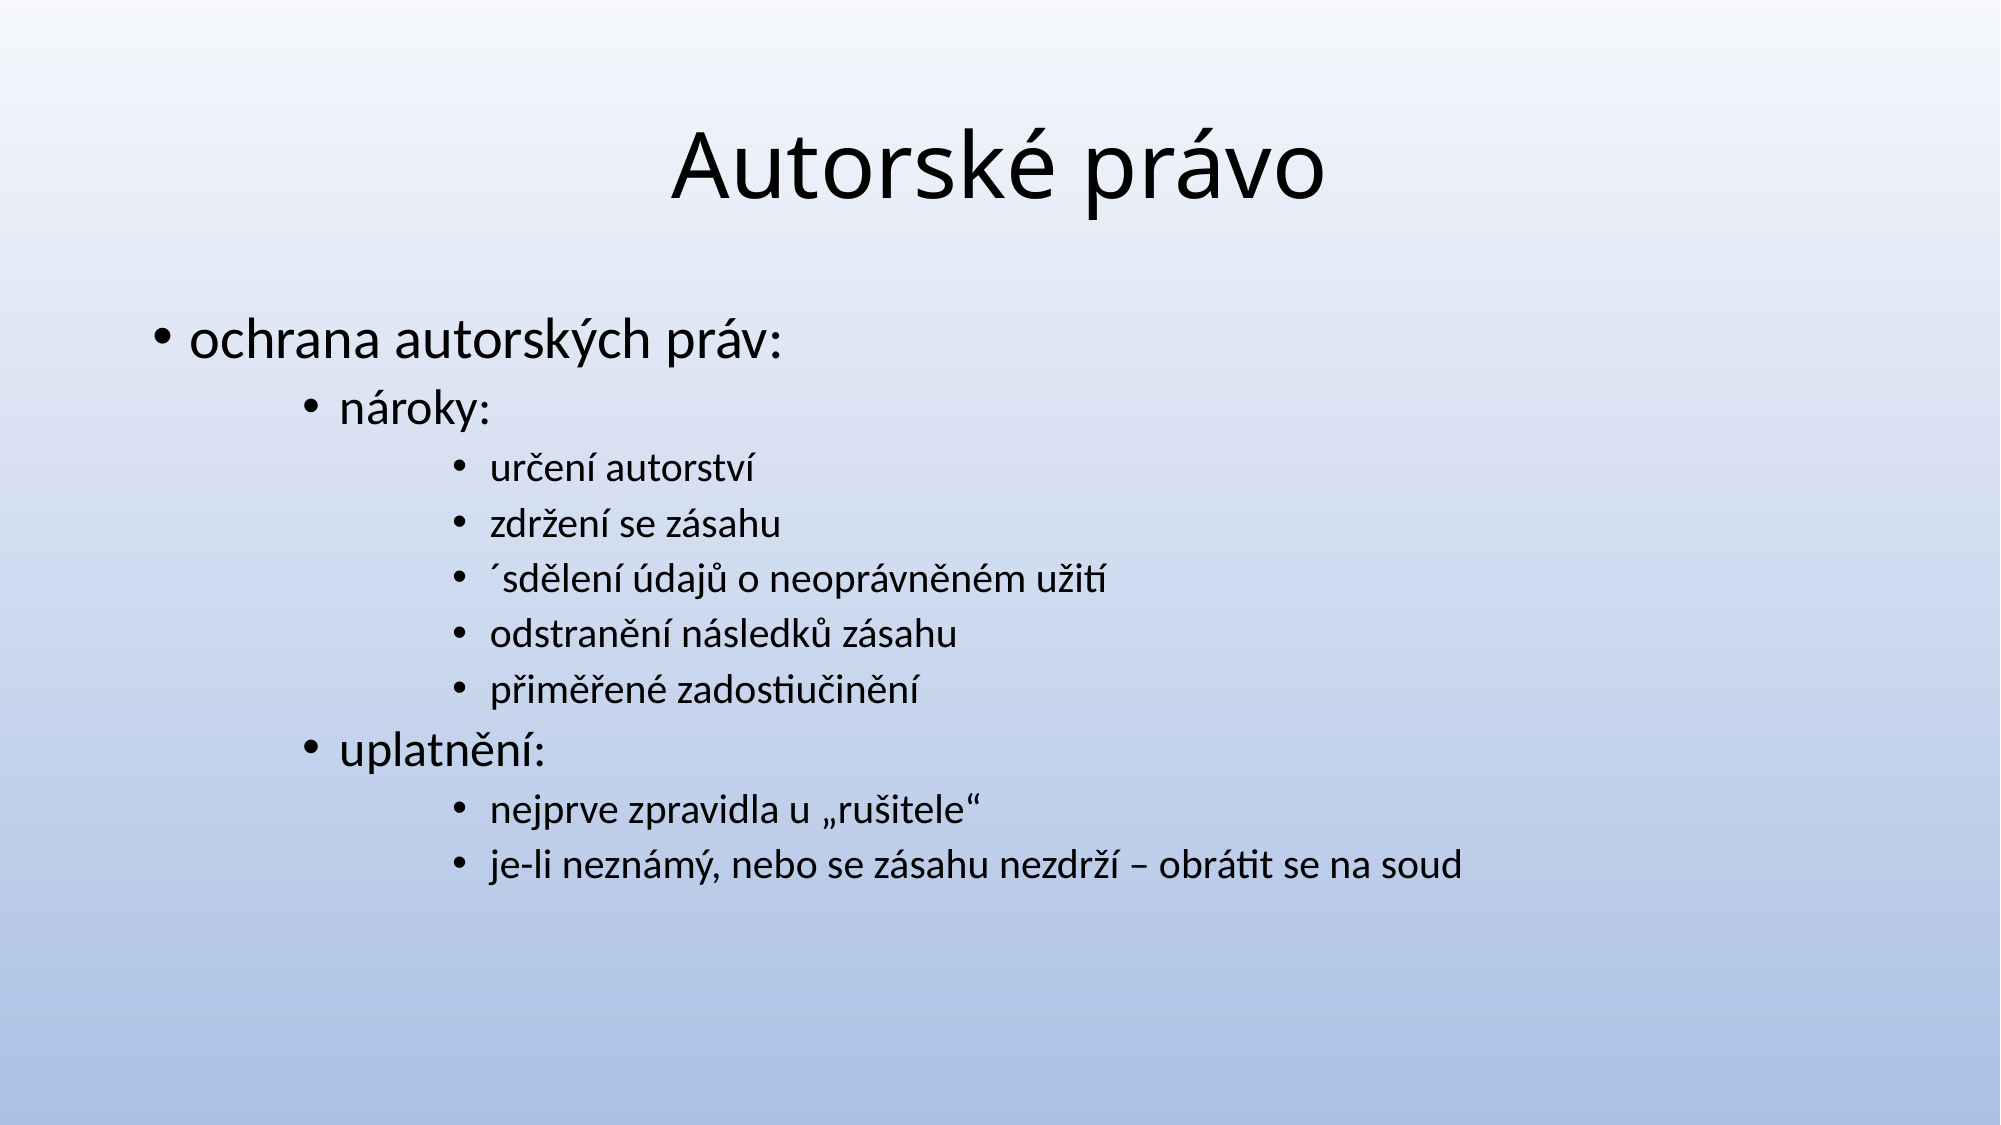

# Autorské právo
ochrana autorských práv:
nároky:
určení autorství
zdržení se zásahu
´sdělení údajů o neoprávněném užití
odstranění následků zásahu
přiměřené zadostiučinění
uplatnění:
nejprve zpravidla u „rušitele“
je-li neznámý, nebo se zásahu nezdrží – obrátit se na soud